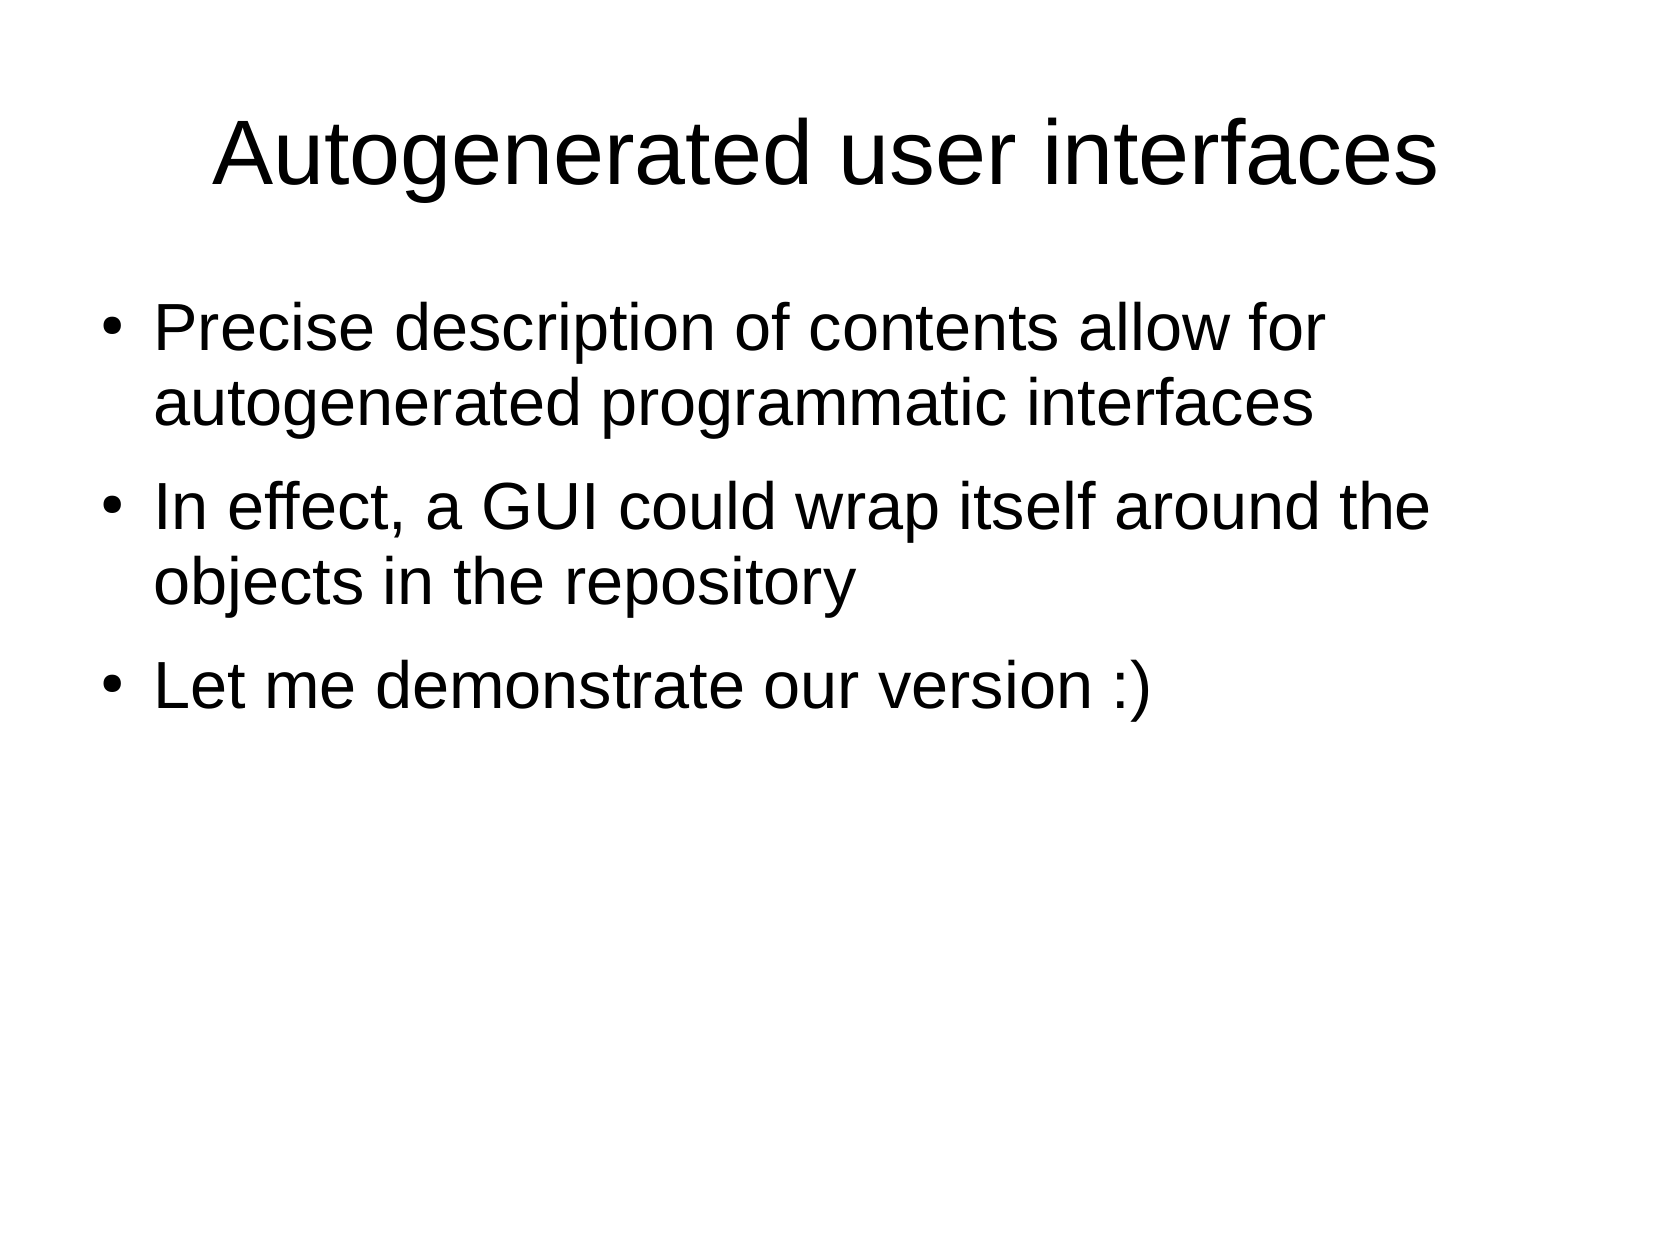

# Autogenerated user interfaces
Precise description of contents allow for autogenerated programmatic interfaces
In effect, a GUI could wrap itself around the objects in the repository
Let me demonstrate our version :)